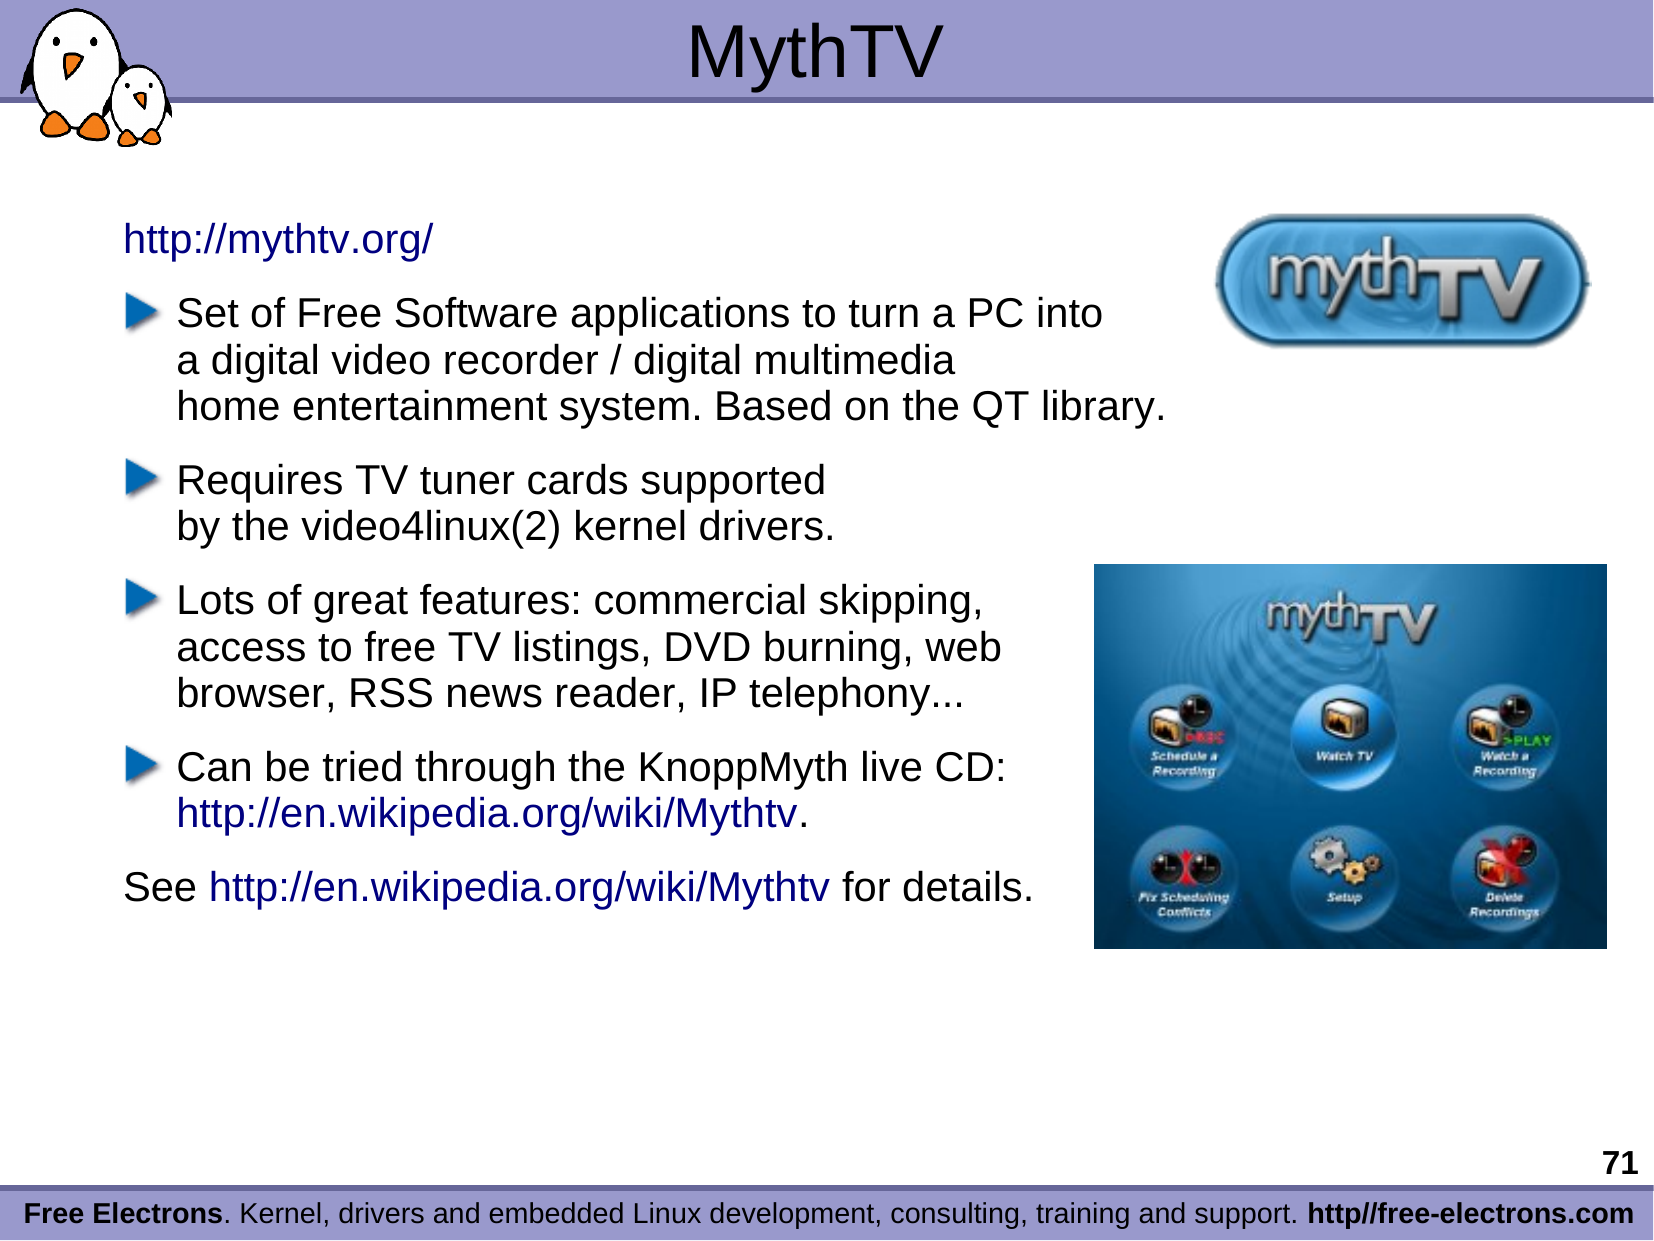

# MythTV
http://mythtv.org/
Set of Free Software applications to turn a PC into
a digital video recorder / digital multimedia
home entertainment system. Based on the QT library.
Requires TV tuner cards supported
by the video4linux(2) kernel drivers.
Lots of great features: commercial skipping,
access to free TV listings, DVD burning, web
browser, RSS news reader, IP telephony...
Can be tried through the KnoppMyth live CD:
http://en.wikipedia.org/wiki/Mythtv.
See http://en.wikipedia.org/wiki/Mythtv for details.